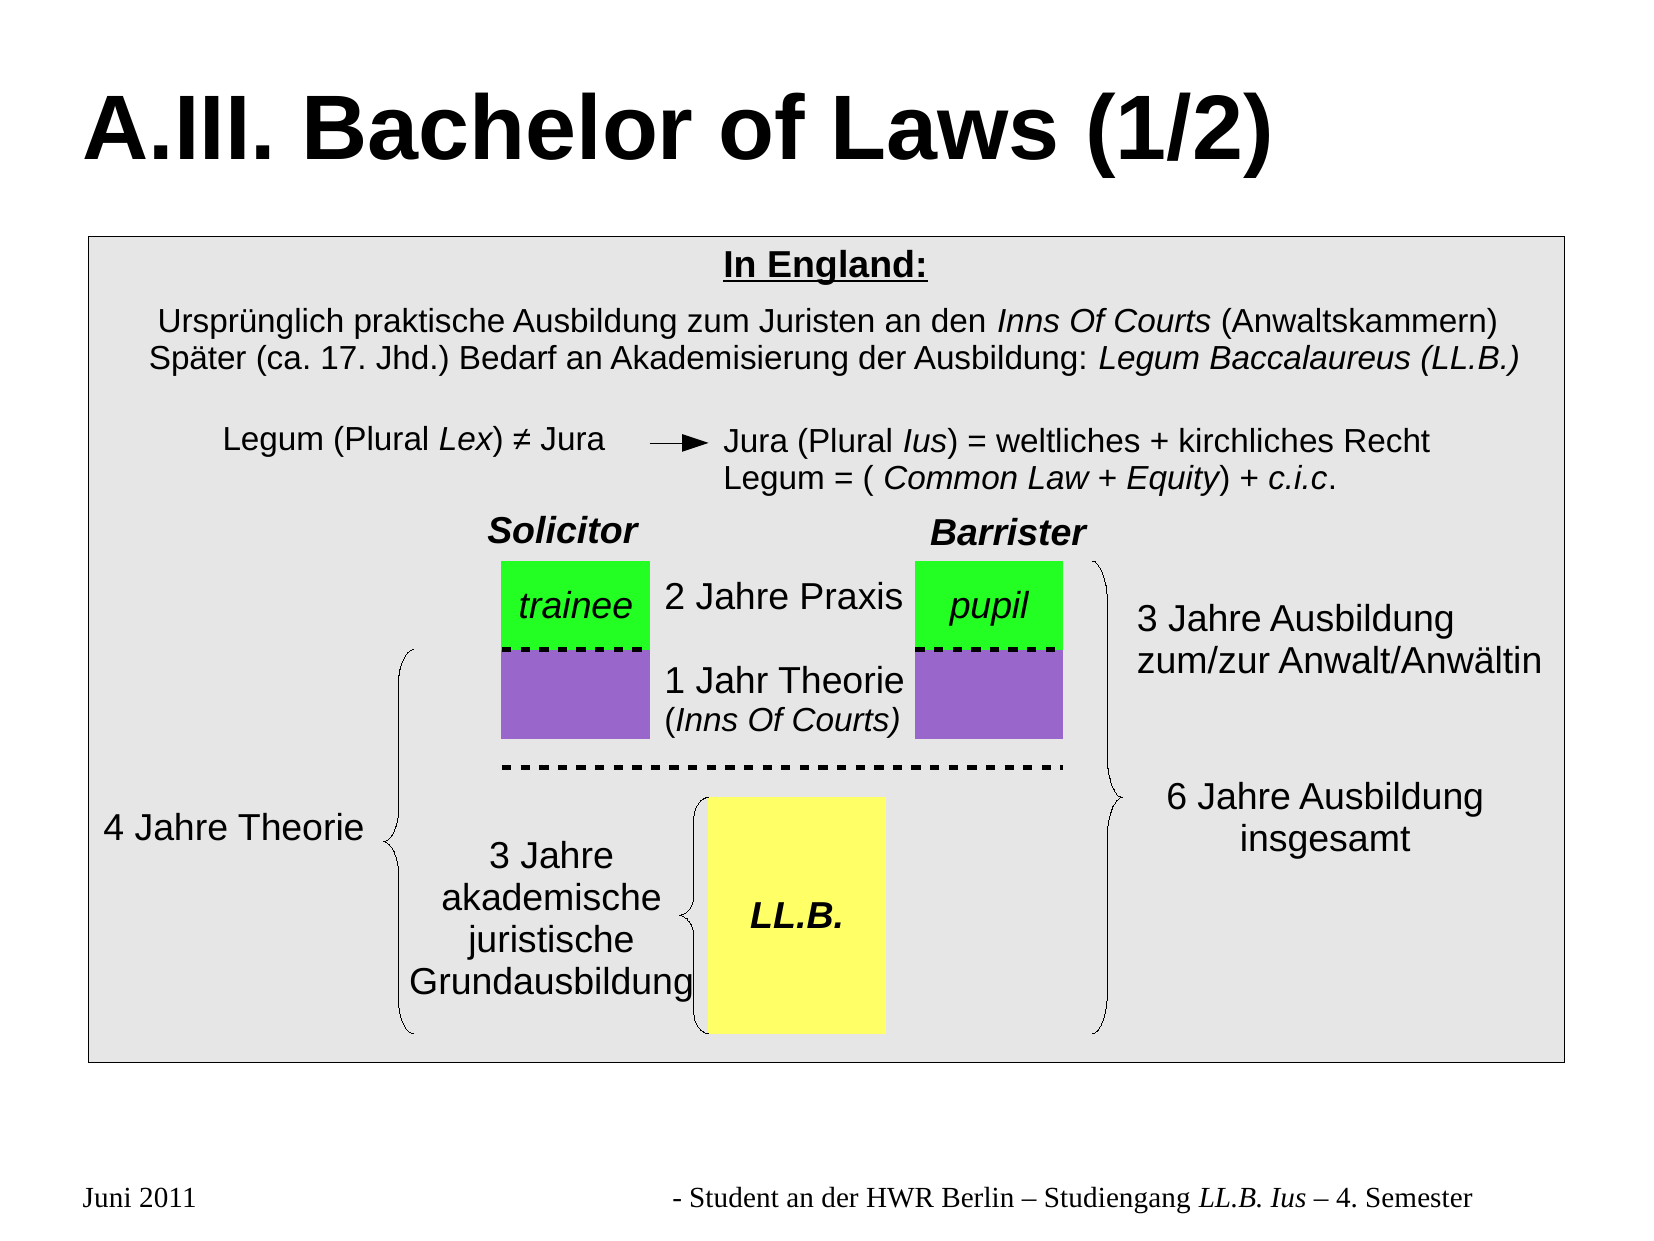

# A.III. Bachelor of Laws (1/2)
In England:
Ursprünglich praktische Ausbildung zum Juristen an den Inns Of Courts (Anwaltskammern)
Später (ca. 17. Jhd.) Bedarf an Akademisierung der Ausbildung: Legum Baccalaureus (LL.B.)
Legum (Plural Lex) ≠ Jura
Jura (Plural Ius) = weltliches + kirchliches Recht
Legum = ( Common Law + Equity) + c.i.c.
Solicitor
Barrister
trainee
pupil
2 Jahre Praxis
3 Jahre Ausbildung
zum/zur Anwalt/Anwältin
1 Jahr Theorie
(Inns Of Courts)
6 Jahre Ausbildung
insgesamt
LL.B.
4 Jahre Theorie
3 Jahre
akademische
juristische
Grundausbildung